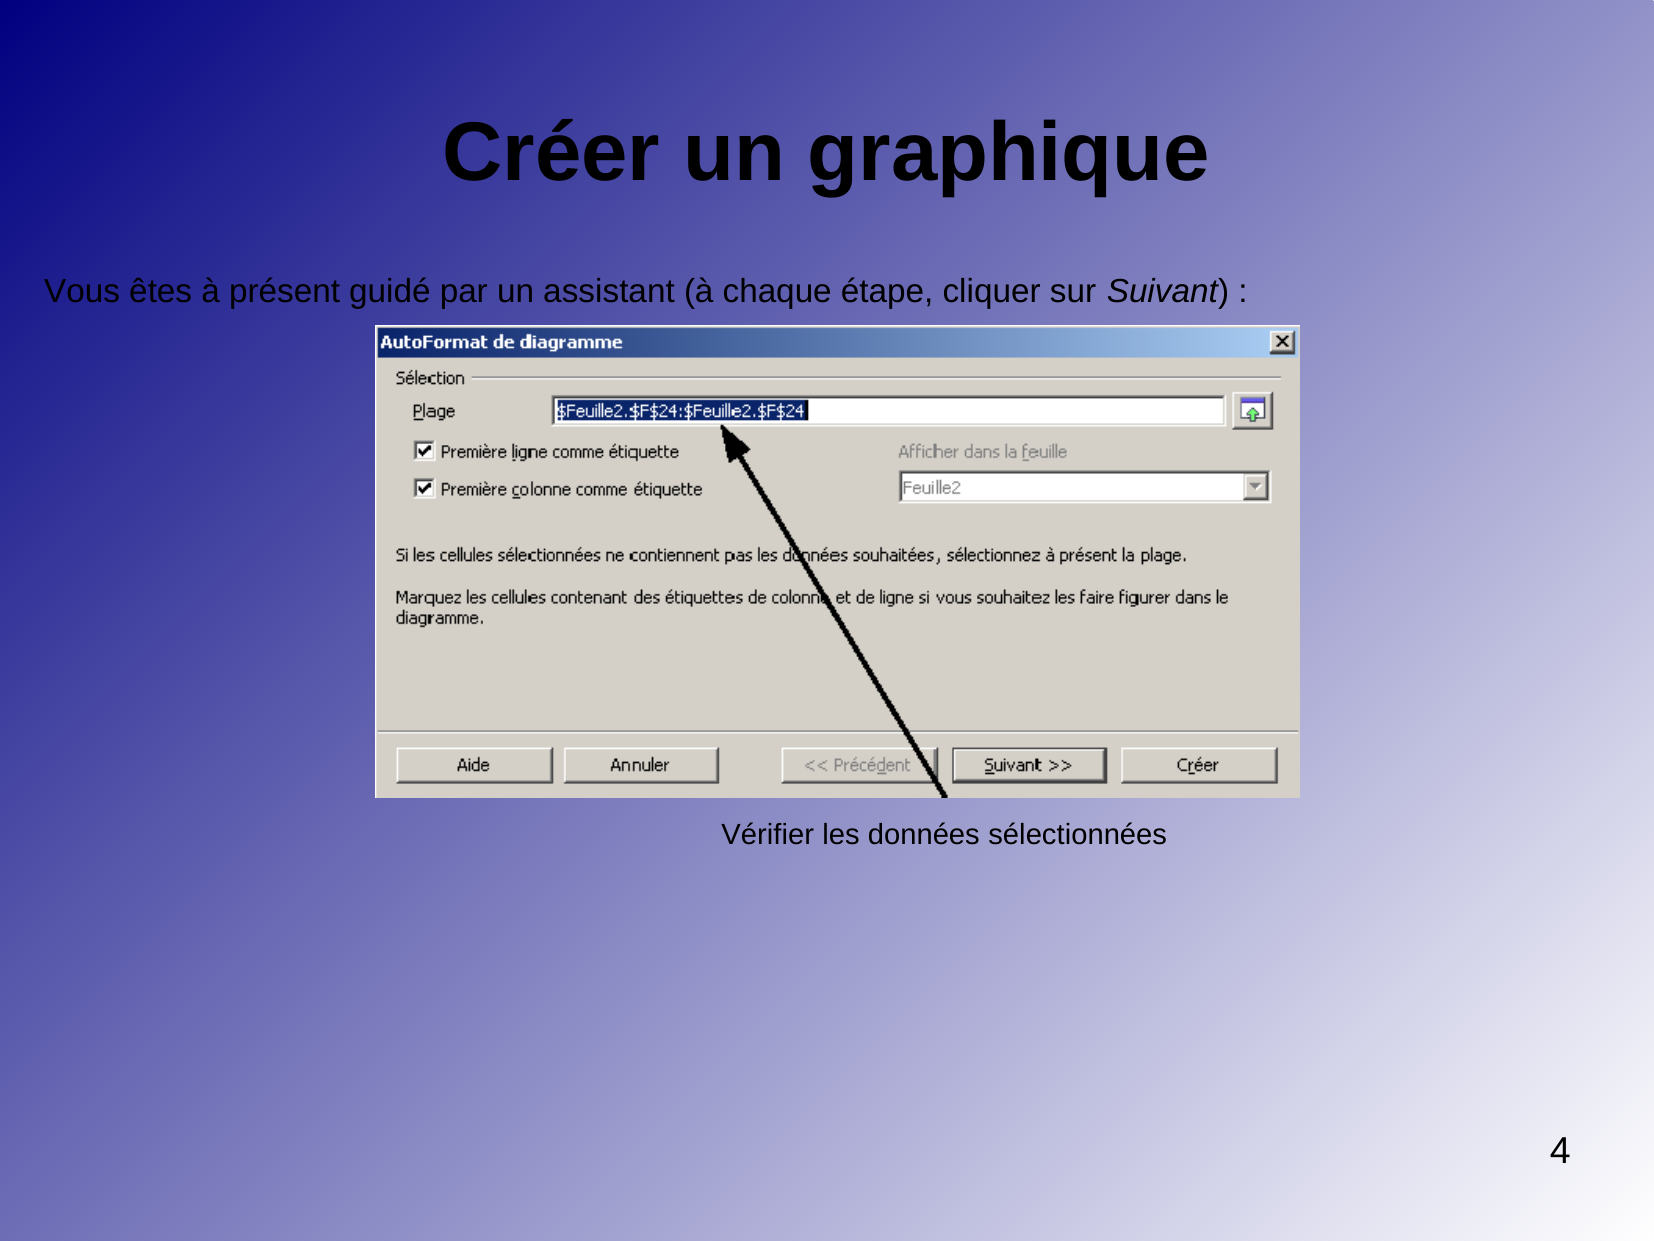

# Créer un graphique
Vous êtes à présent guidé par un assistant (à chaque étape, cliquer sur Suivant) :
Vérifier les données sélectionnées
4